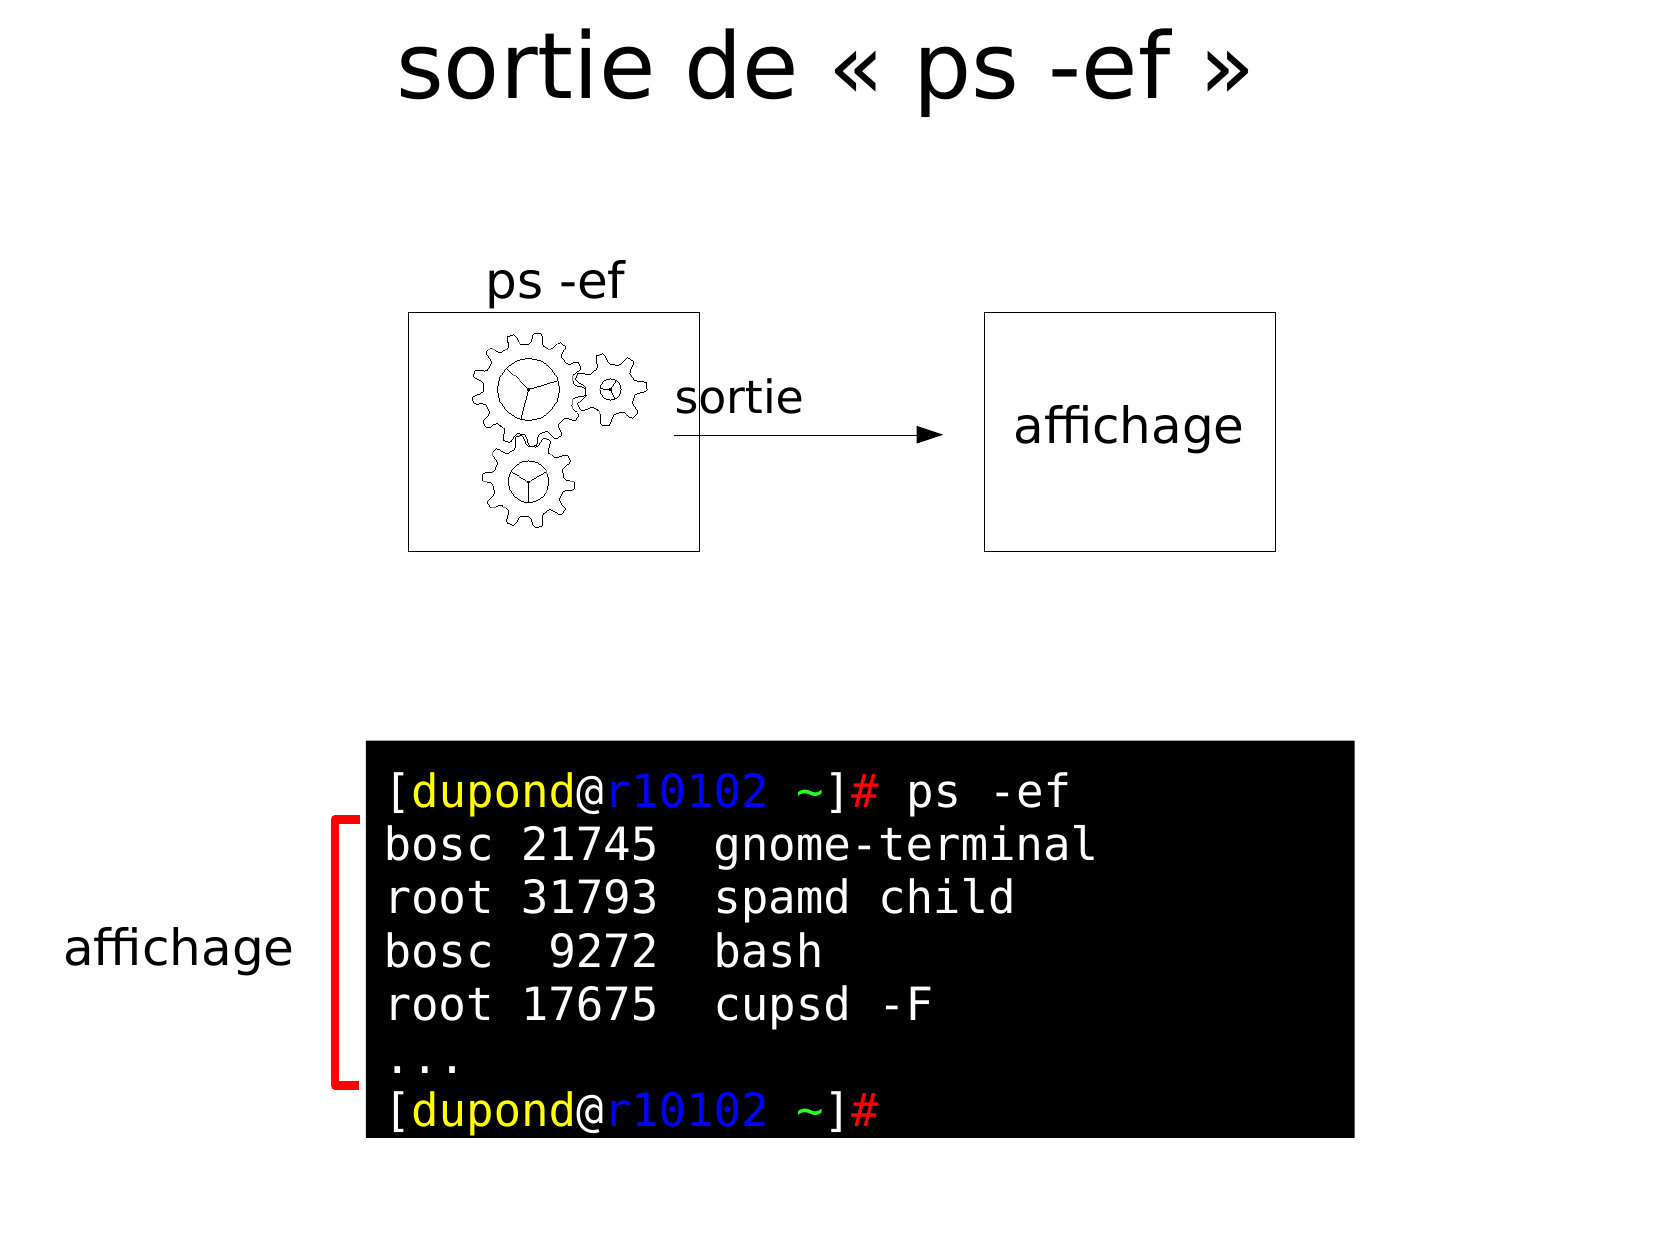

# sortie de « ps -ef »
ps -ef
sortie
affichage
[dupond@r10102 ~]# ps -ef
bosc 21745 gnome-terminal
root 31793 spamd child
bosc 9272 bash
root 17675 cupsd -F
...
[dupond@r10102 ~]#
affichage